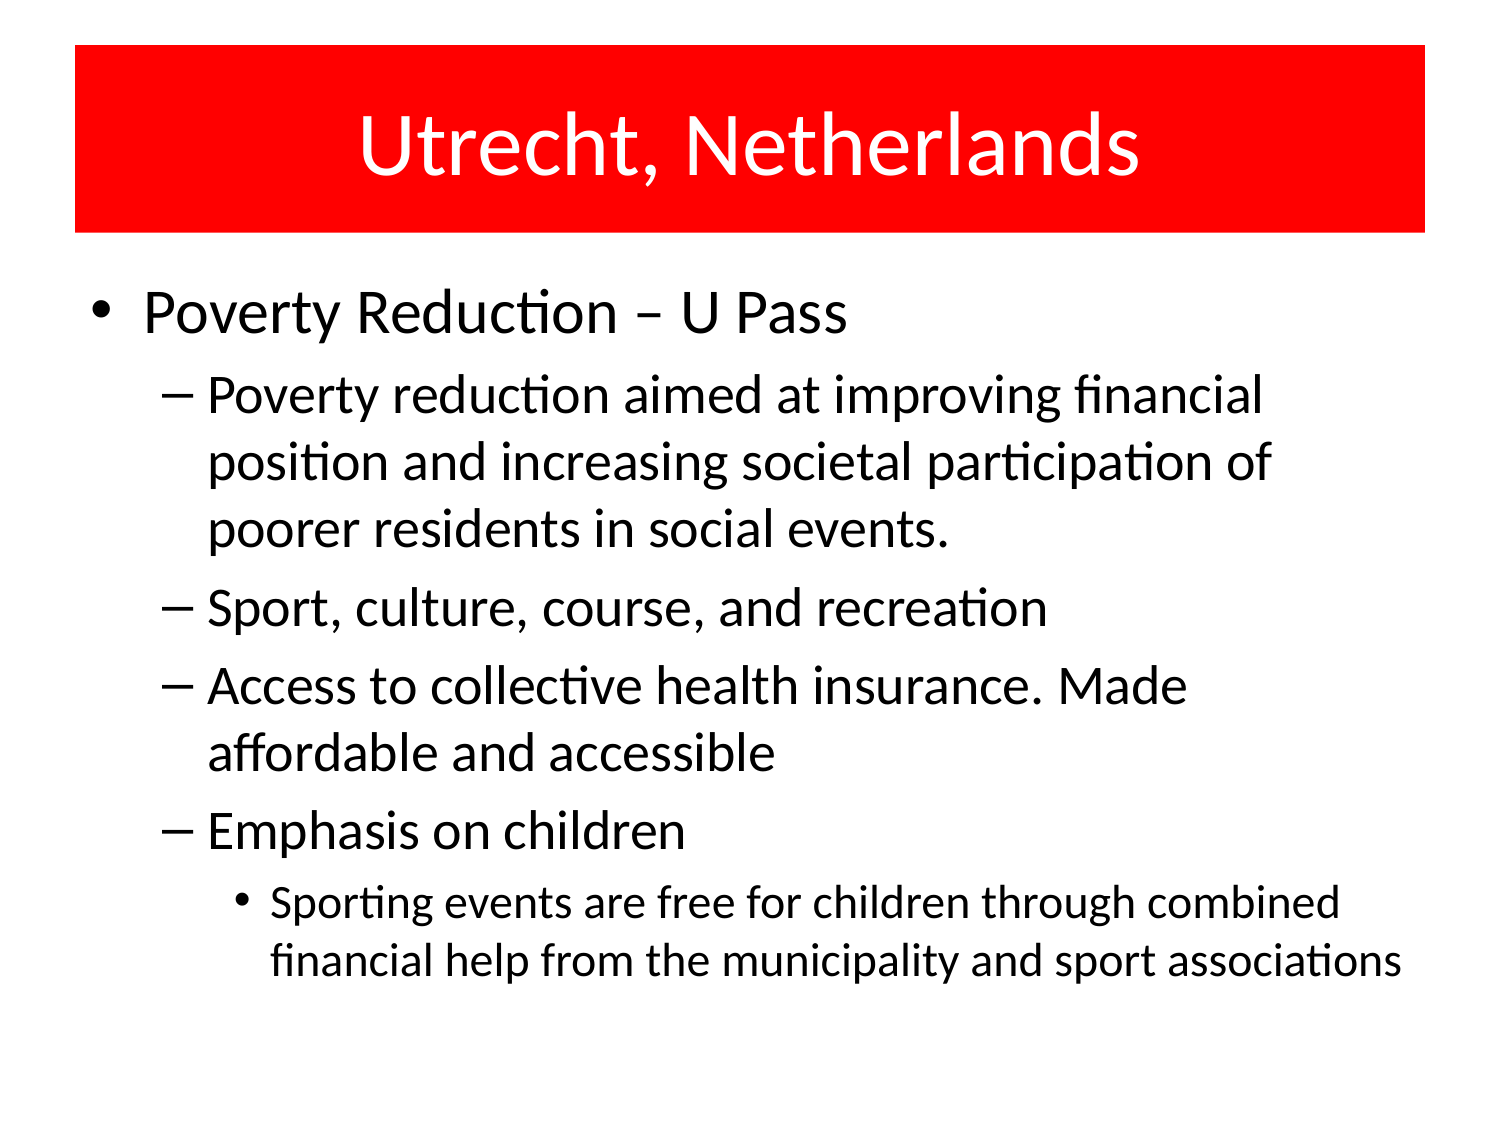

# Utrecht, Netherlands
Poverty Reduction – U Pass
Poverty reduction aimed at improving financial position and increasing societal participation of poorer residents in social events.
Sport, culture, course, and recreation
Access to collective health insurance. Made affordable and accessible
Emphasis on children
Sporting events are free for children through combined financial help from the municipality and sport associations